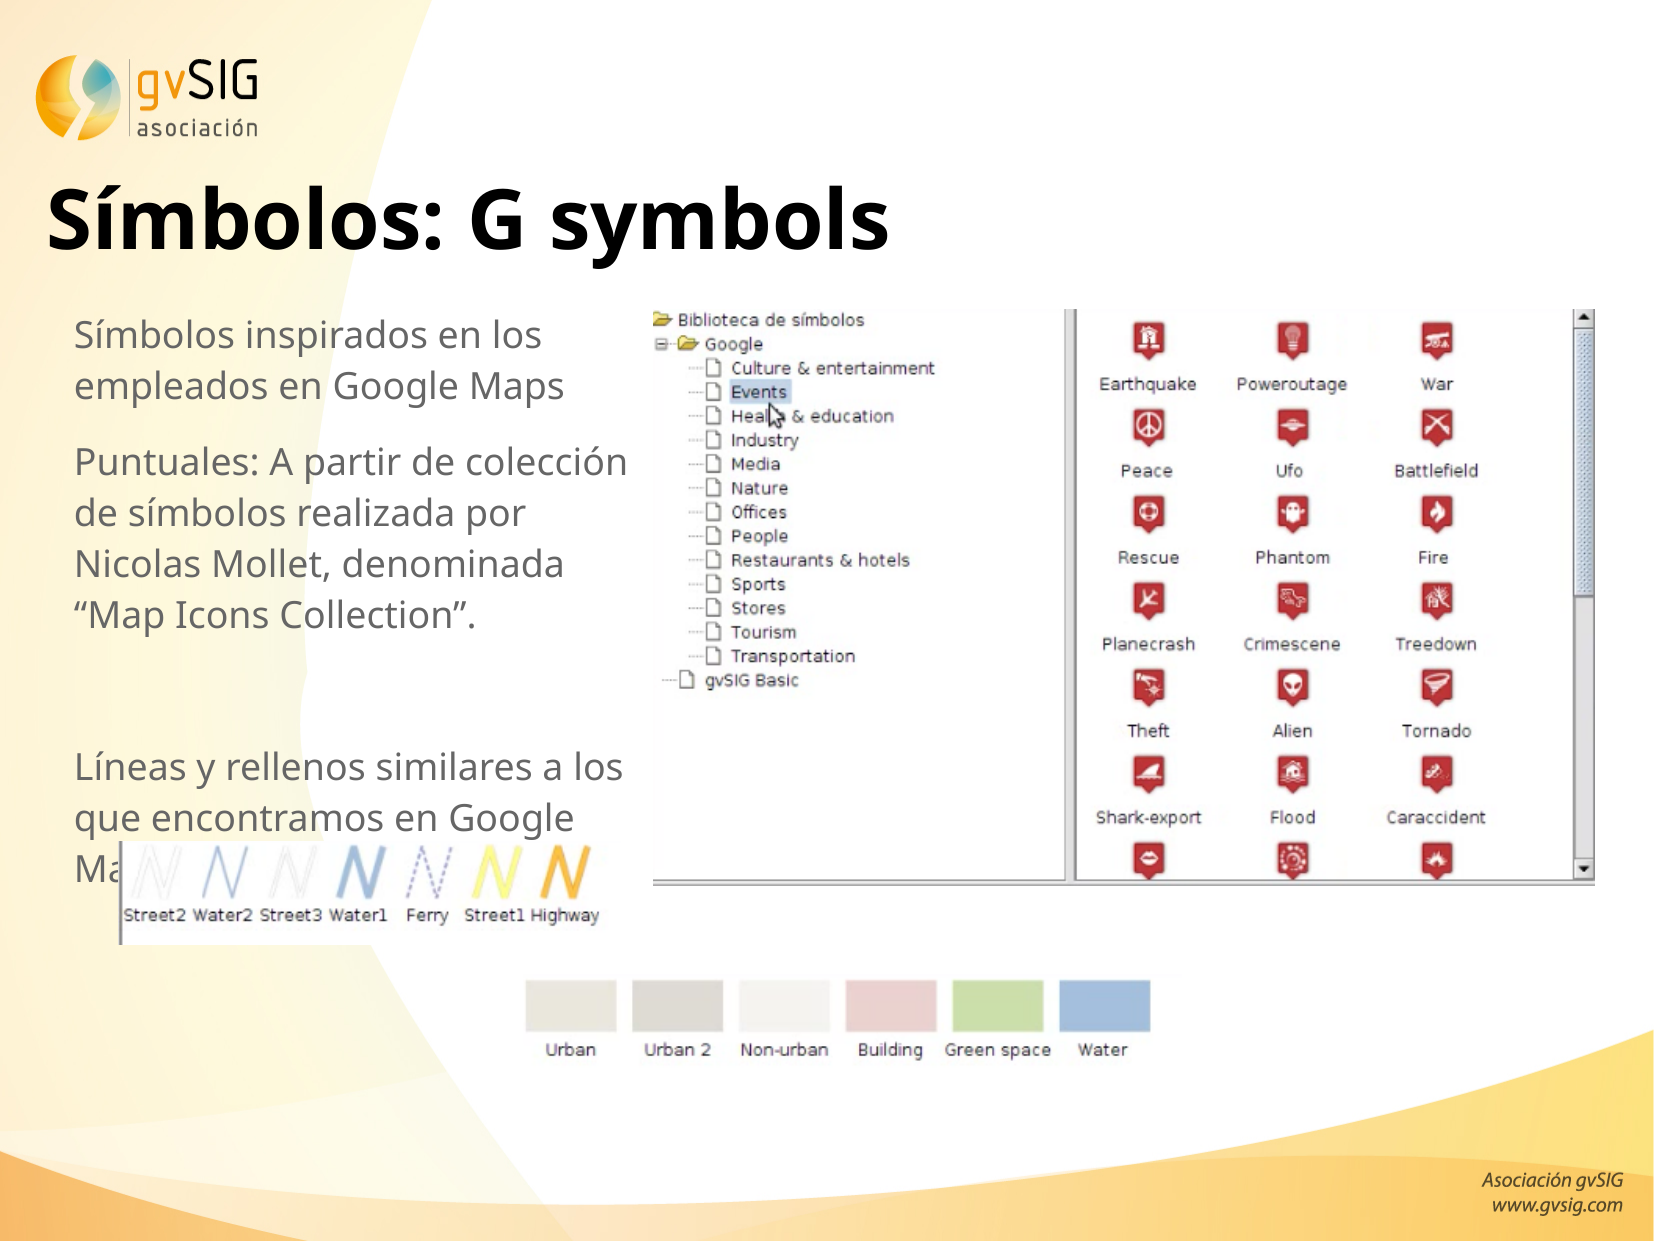

# Símbolos: G symbols
Símbolos inspirados en los empleados en Google Maps
Puntuales: A partir de colección de símbolos realizada por Nicolas Mollet, denominada “Map Icons Collection”.
Líneas y rellenos similares a los que encontramos en Google Maps